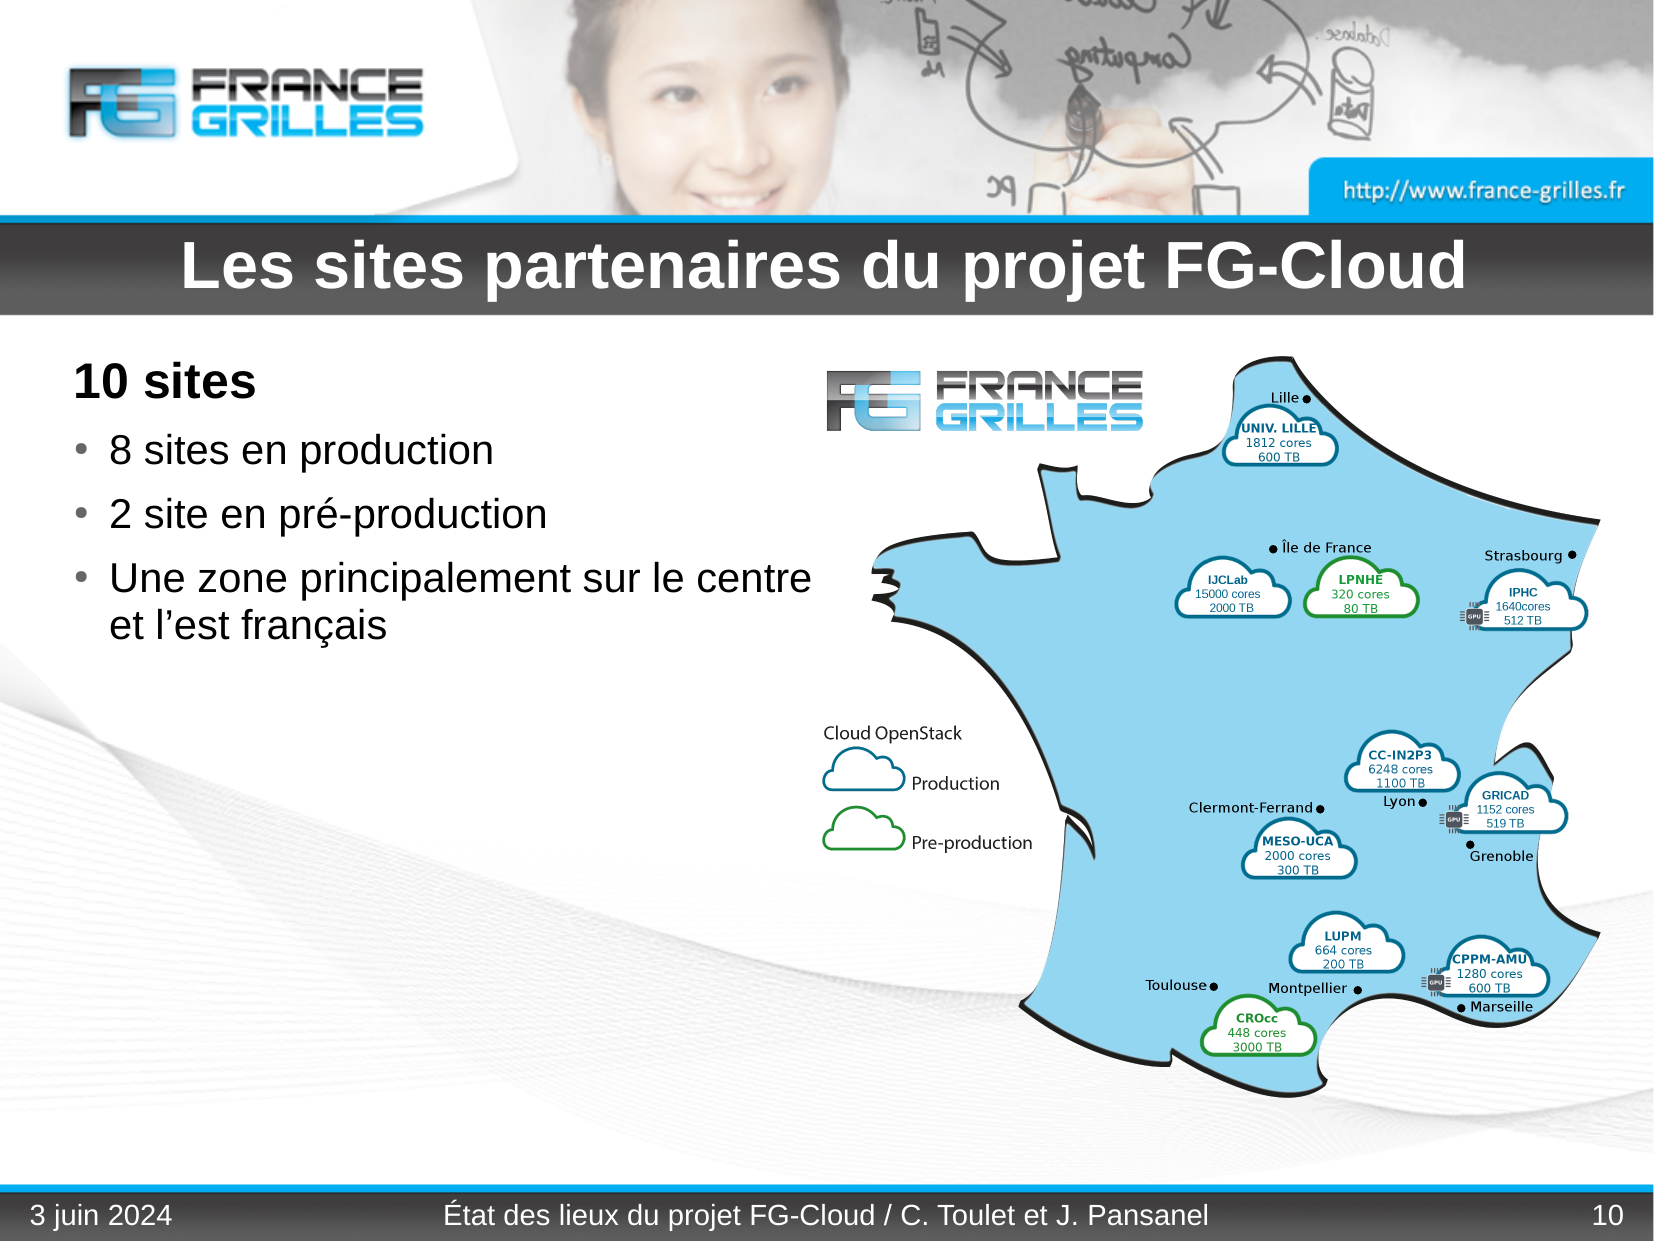

Les sites partenaires du projet FG-Cloud
10 sites
8 sites en production
2 site en pré-production
Une zone principalement sur le centre
et l’est français
3 juin 2024
État des lieux du projet FG-Cloud / C. Toulet et J. Pansanel
10